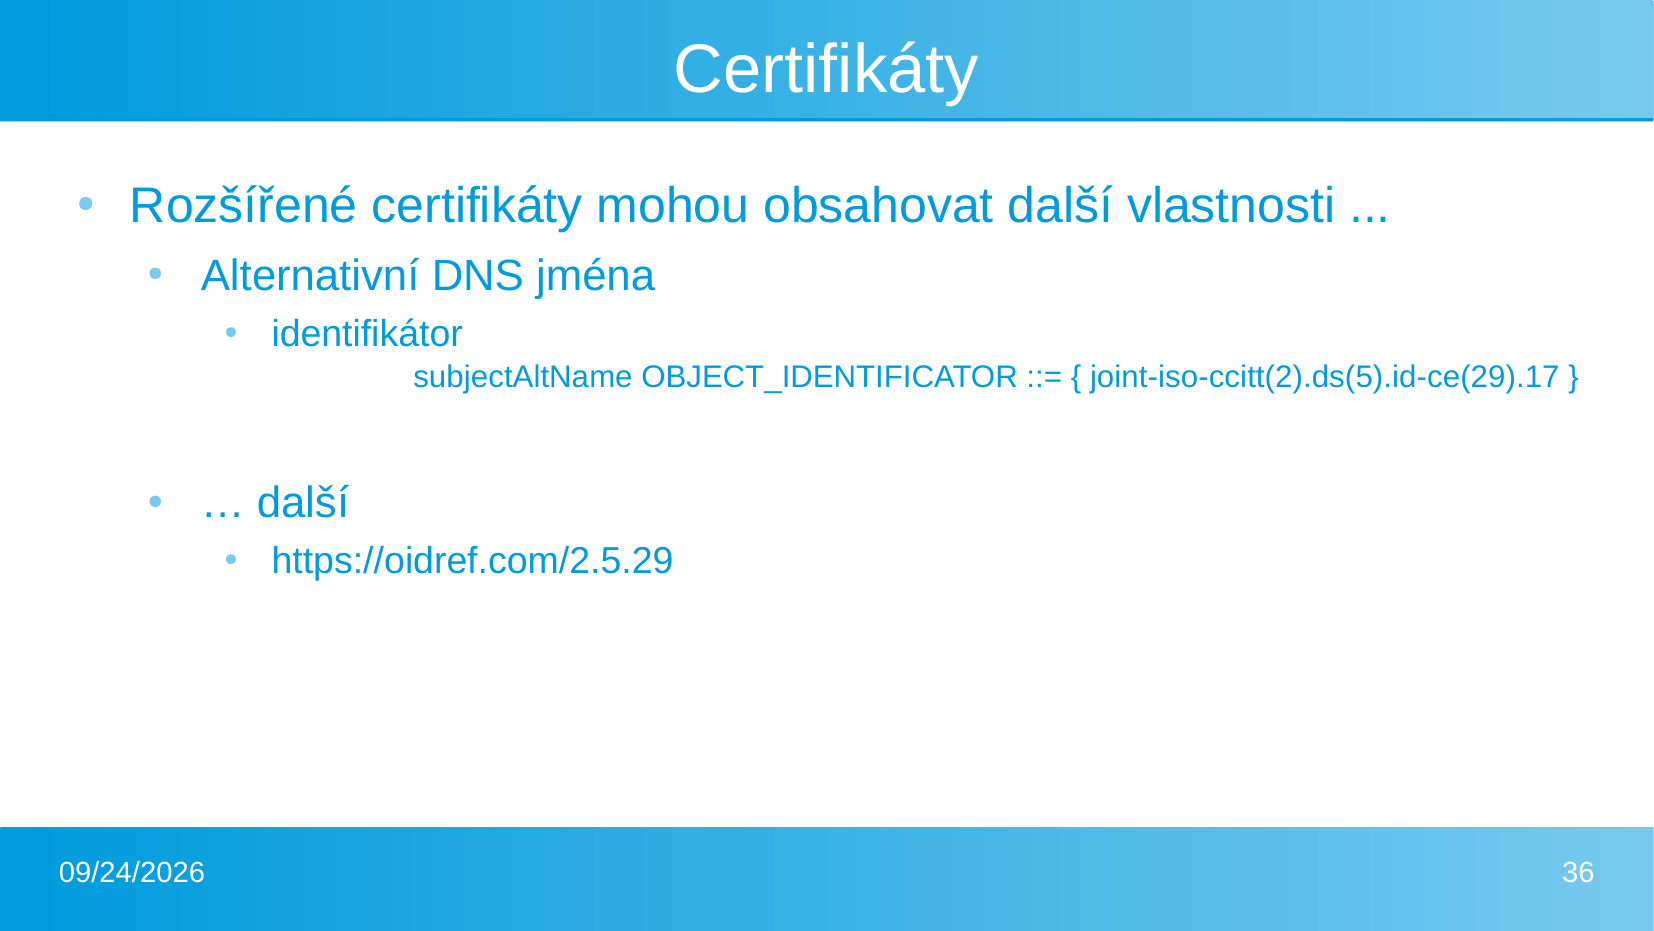

# Certifikáty
Rozšířené certifikáty mohou obsahovat další vlastnosti ...
Alternativní DNS jména
identifikátor
subjectAltName OBJECT_IDENTIFICATOR ::= { joint-iso-ccitt(2).ds(5).id-ce(29).17 }
… další
https://oidref.com/2.5.29
36